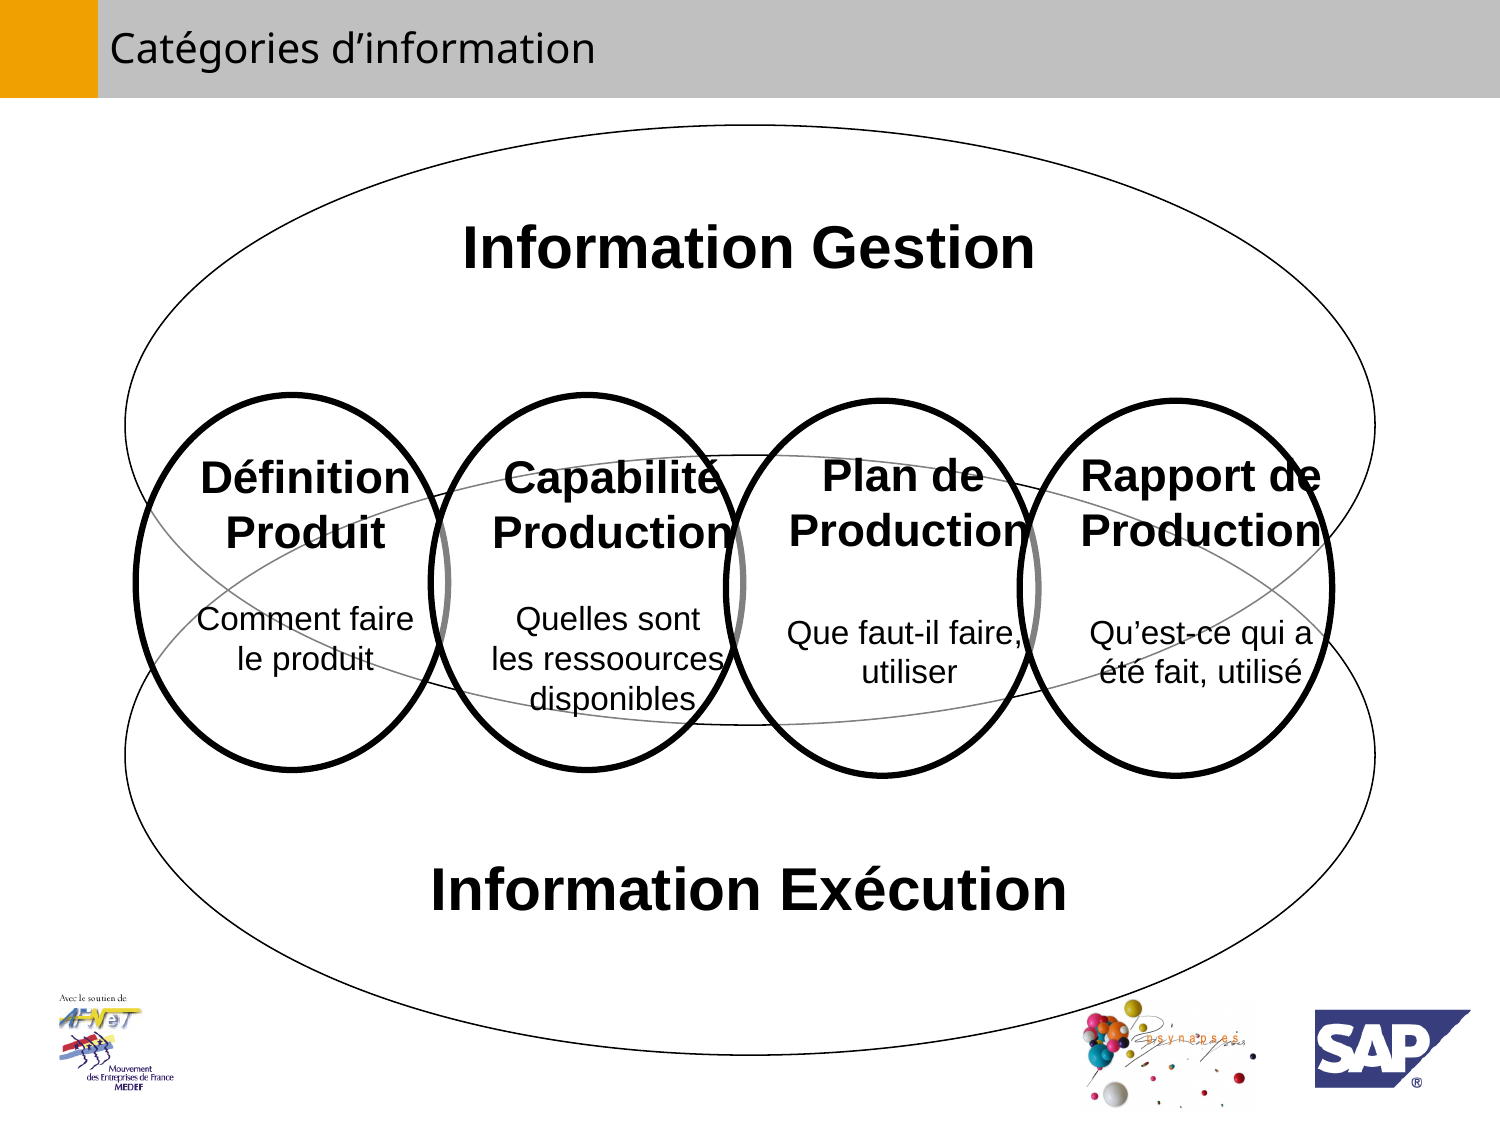

# Catégories d’information
Information Gestion
Définition
Produit
Comment faire
le produit
Capabilité
Production
Quelles sont
les ressoources
disponibles
Plan de
Production
Que faut-il faire,
utiliser
Rapport de
Production
Qu’est-ce qui a
été fait, utilisé
Information Exécution